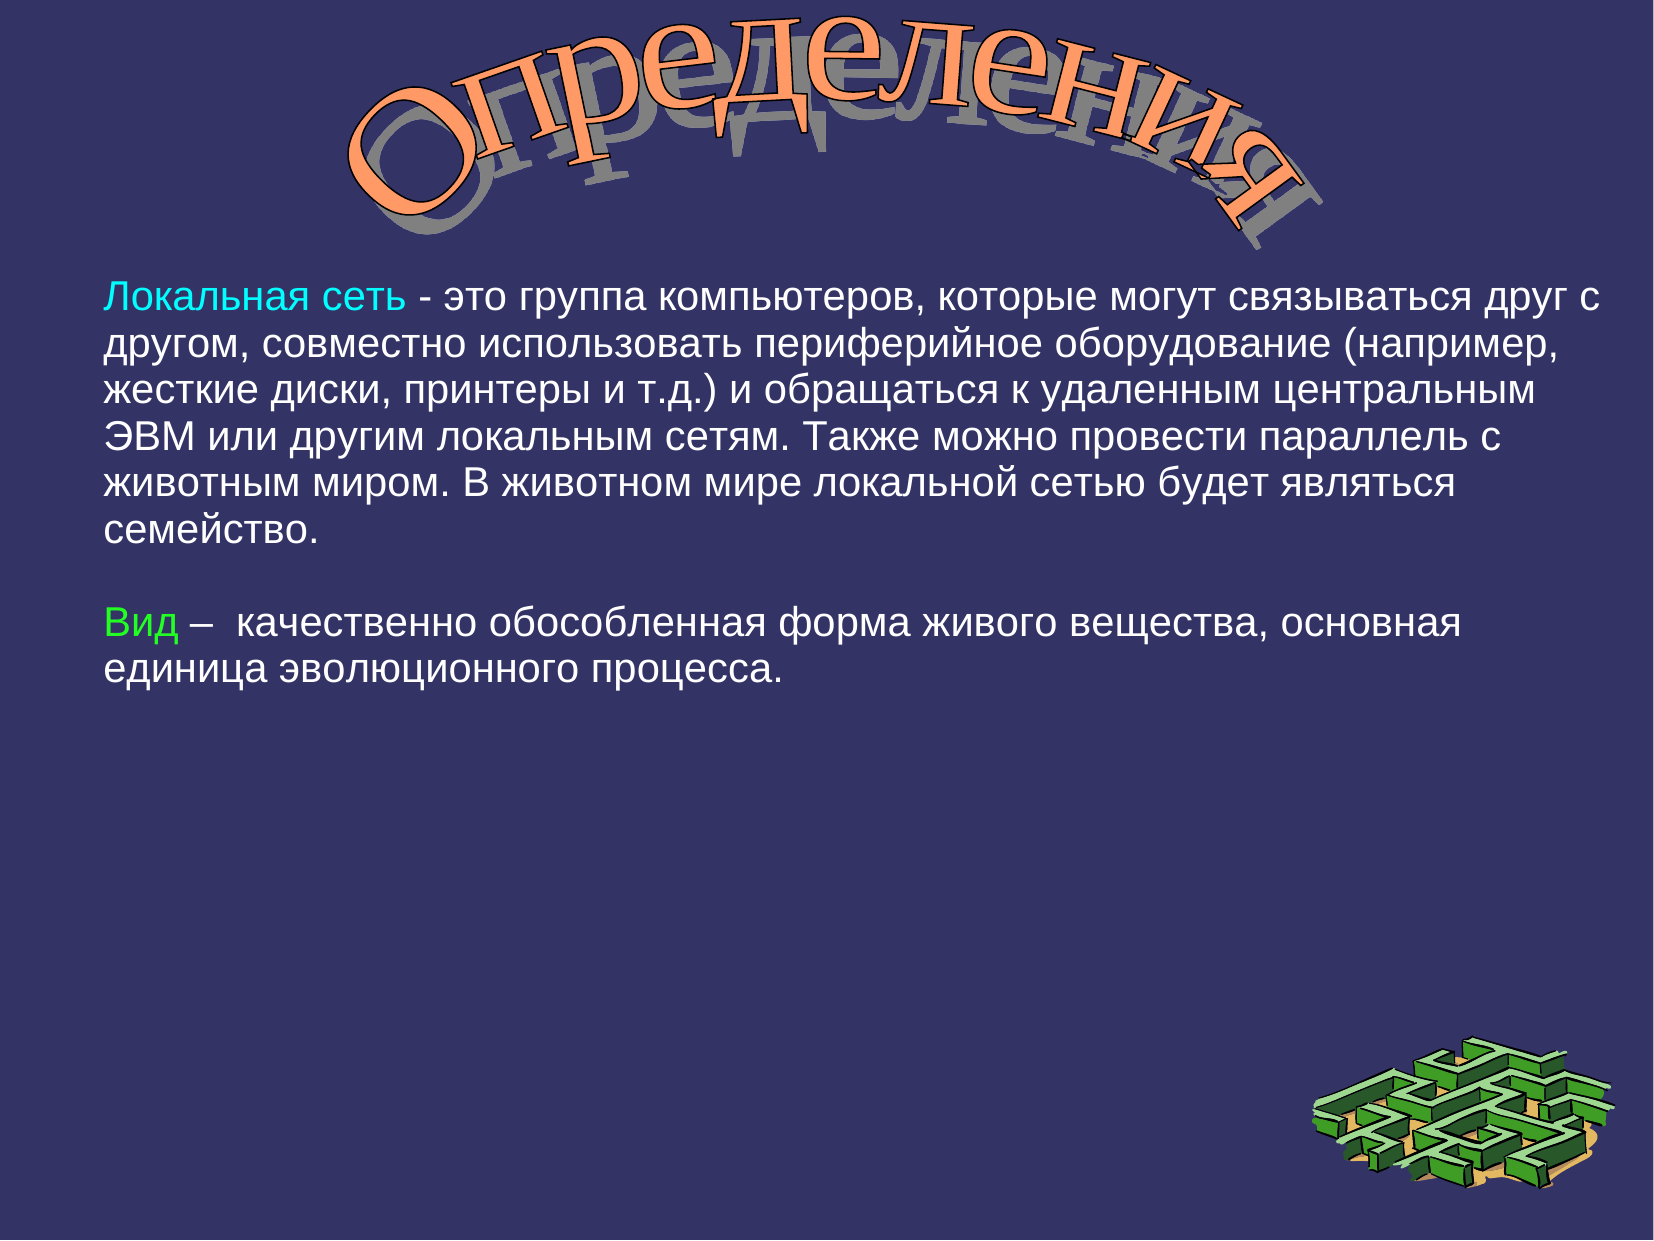

Определения
Локальная сеть - это группа компьютеров, которые могут связываться друг с другом, совместно использовать периферийное оборудование (например, жесткие диски, принтеры и т.д.) и обращаться к удаленным центральным ЭВМ или другим локальным сетям. Также можно провести параллель с животным миром. В животном мире локальной сетью будет являться семейство.
Вид – качественно обособленная форма живого вещества, основная единица эволюционного процесса.